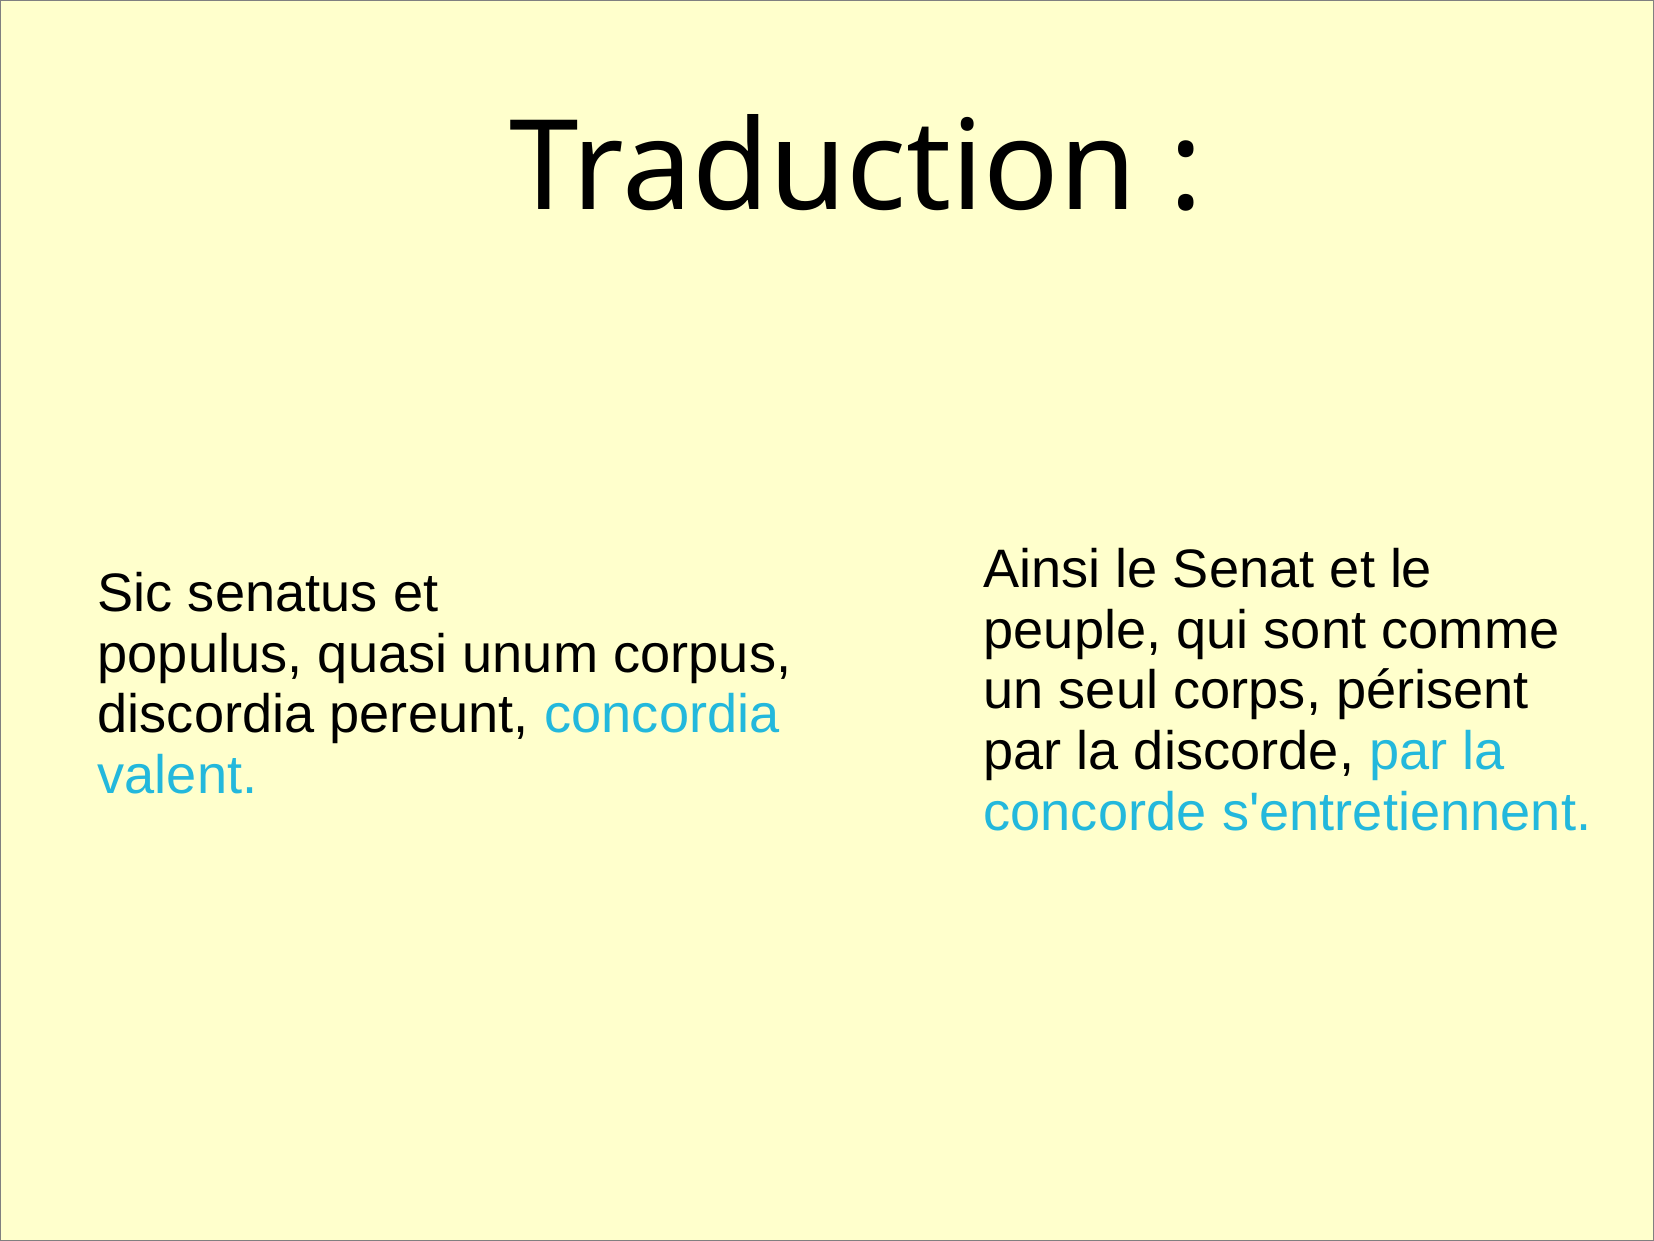

#
Traduction :
Ainsi le Senat et le peuple, qui sont comme un seul corps, périsent par la discorde, par la concorde s'entretiennent.
Sic senatus et
populus, quasi unum corpus,
discordia pereunt, concordia valent.